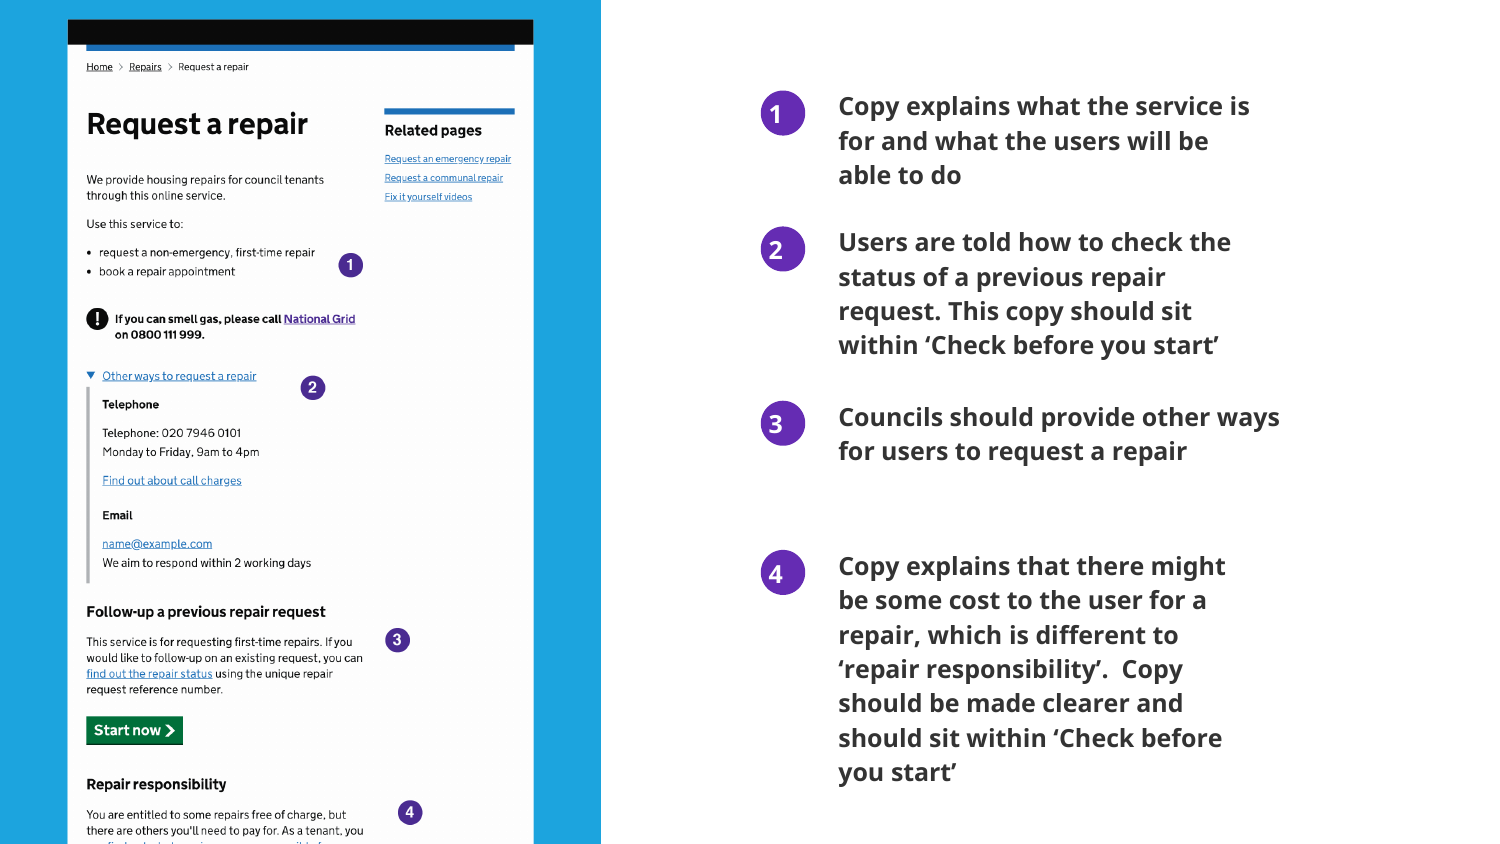

Copy explains what the service is for and what the users will be able to do
1
Users are told how to check the status of a previous repair request. This copy should sit within ‘Check before you start’
2
Councils should provide other ways for users to request a repair
3
Copy explains that there might be some cost to the user for a repair, which is different to ‘repair responsibility’. Copy should be made clearer and should sit within ‘Check before you start’
4